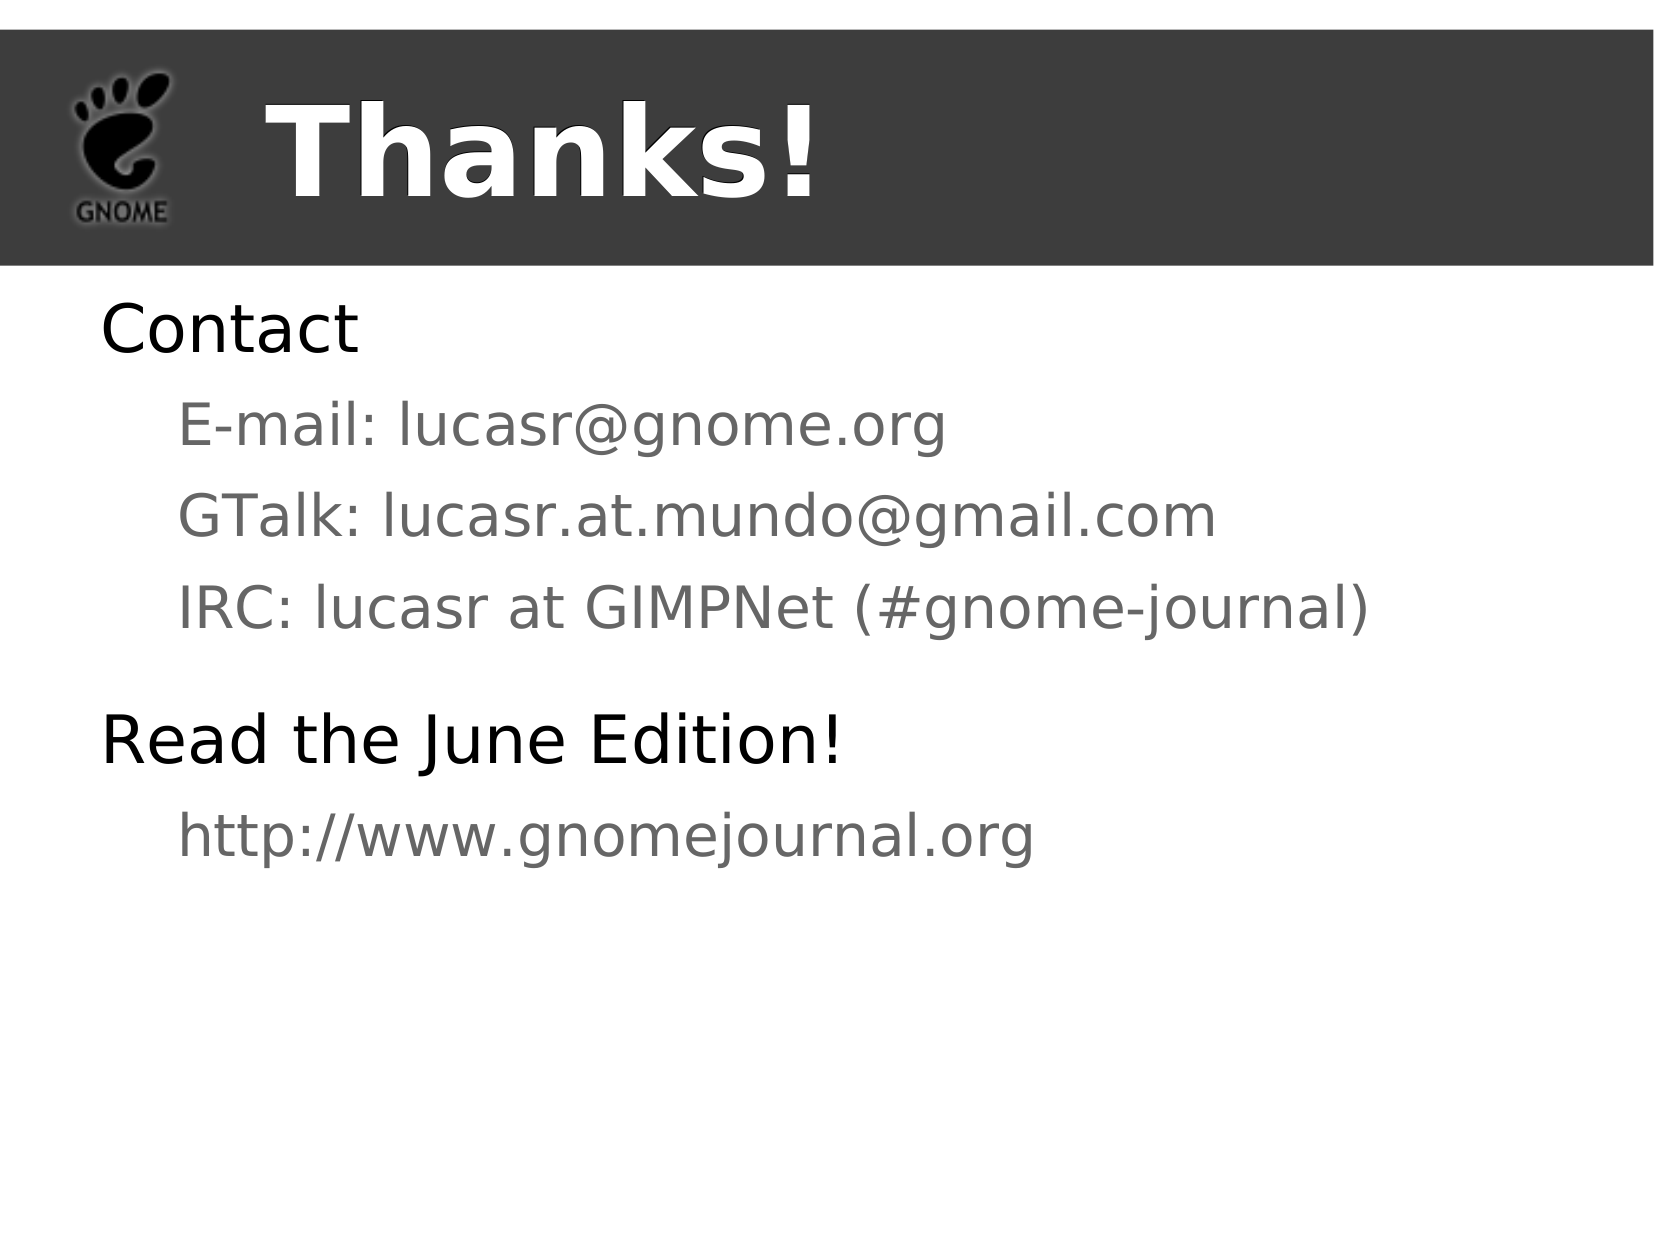

# Thanks!
Contact
E-mail: lucasr@gnome.org
GTalk: lucasr.at.mundo@gmail.com
IRC: lucasr at GIMPNet (#gnome-journal)
Read the June Edition!
http://www.gnomejournal.org